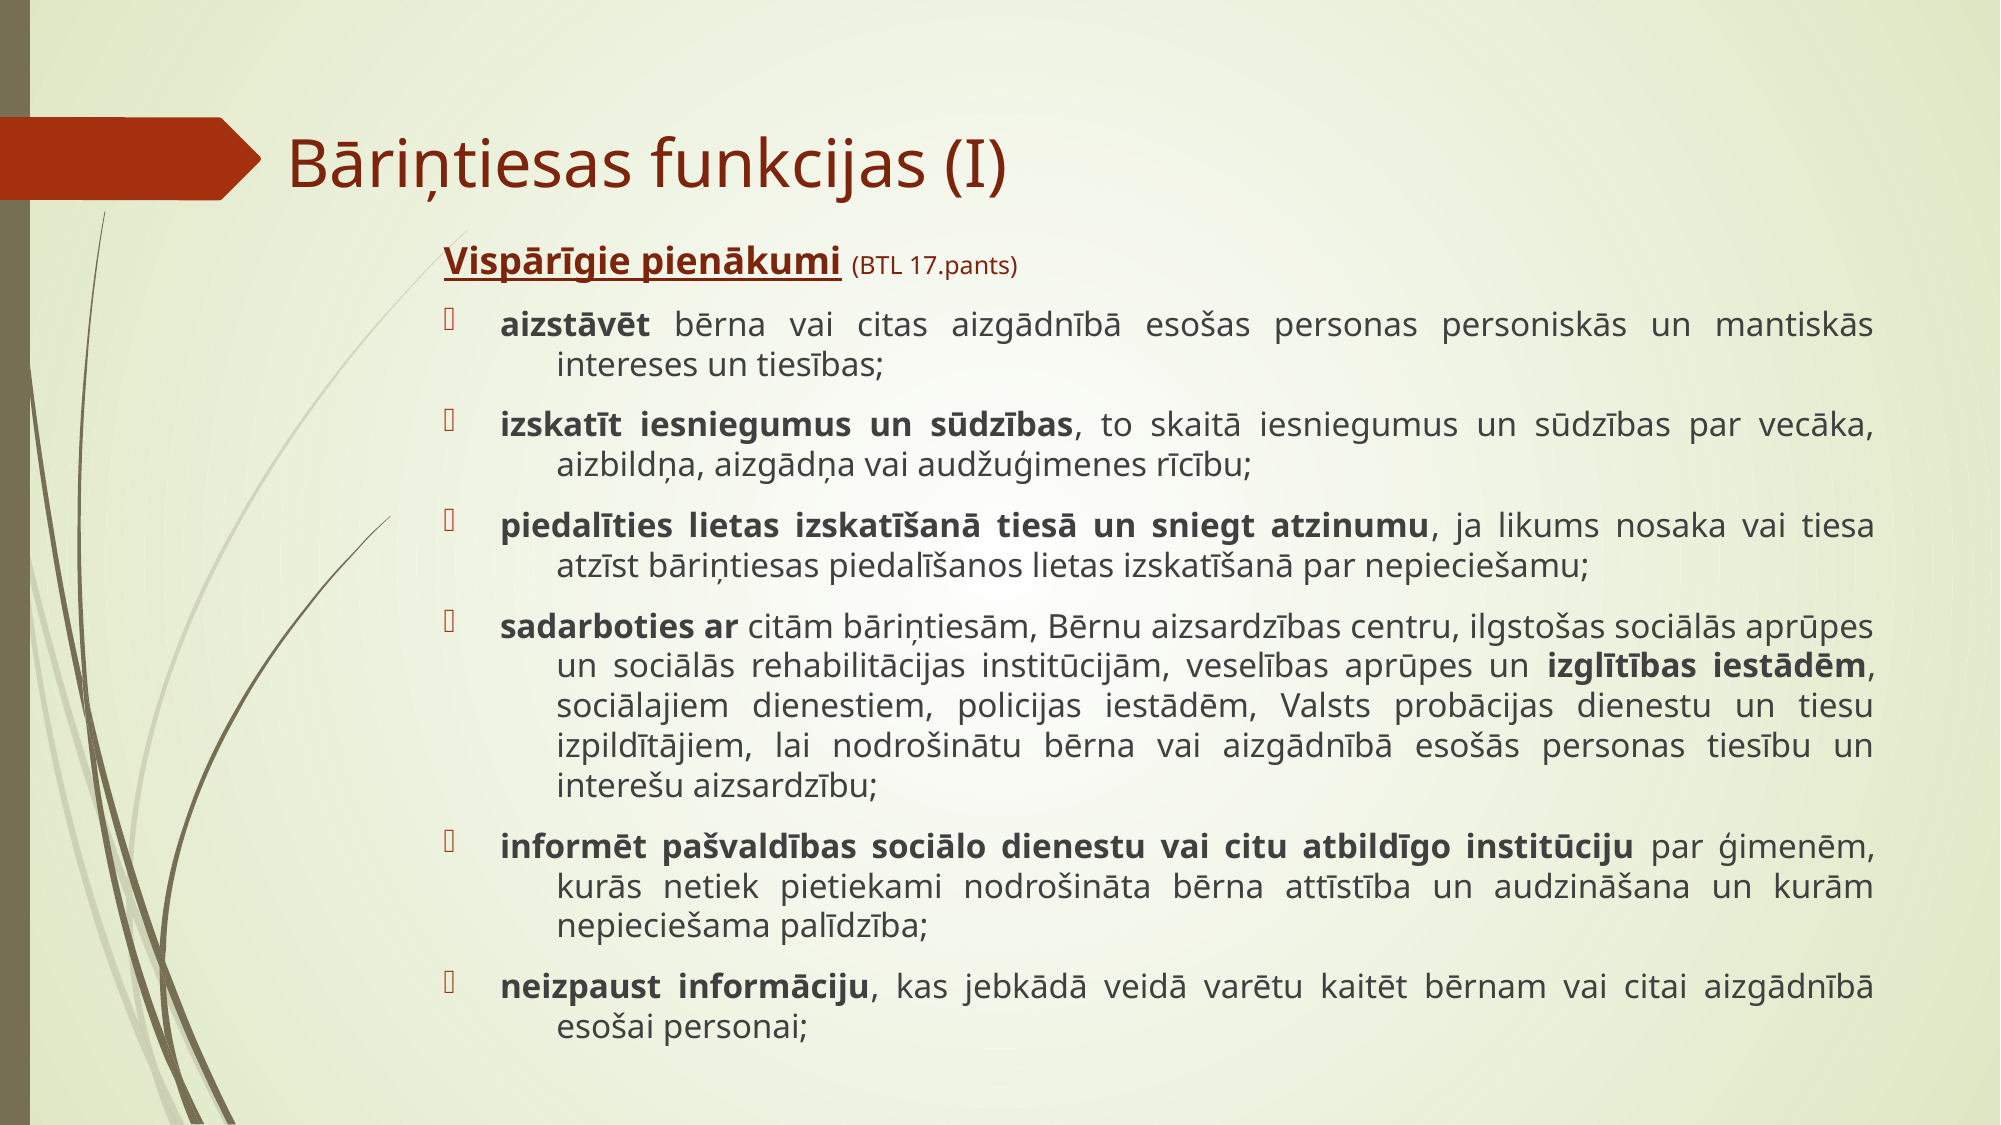

# Bāriņtiesas funkcijas (I)
Vispārīgie pienākumi (BTL 17.pants)
aizstāvēt bērna vai citas aizgādnībā esošas personas personiskās un mantiskās intereses un tiesības;
izskatīt iesniegumus un sūdzības, to skaitā iesniegumus un sūdzības par vecāka, aizbildņa, aizgādņa vai audžuģimenes rīcību;
piedalīties lietas izskatīšanā tiesā un sniegt atzinumu, ja likums nosaka vai tiesa atzīst bāriņtiesas piedalīšanos lietas izskatīšanā par nepieciešamu;
sadarboties ar citām bāriņtiesām, Bērnu aizsardzības centru, ilgstošas sociālās aprūpes un sociālās rehabilitācijas institūcijām, veselības aprūpes un izglītības iestādēm, sociālajiem dienestiem, policijas iestādēm, Valsts probācijas dienestu un tiesu izpildītājiem, lai nodrošinātu bērna vai aizgādnībā esošās personas tiesību un interešu aizsardzību;
informēt pašvaldības sociālo dienestu vai citu atbildīgo institūciju par ģimenēm, kurās netiek pietiekami nodrošināta bērna attīstība un audzināšana un kurām nepieciešama palīdzība;
neizpaust informāciju, kas jebkādā veidā varētu kaitēt bērnam vai citai aizgādnībā esošai personai;